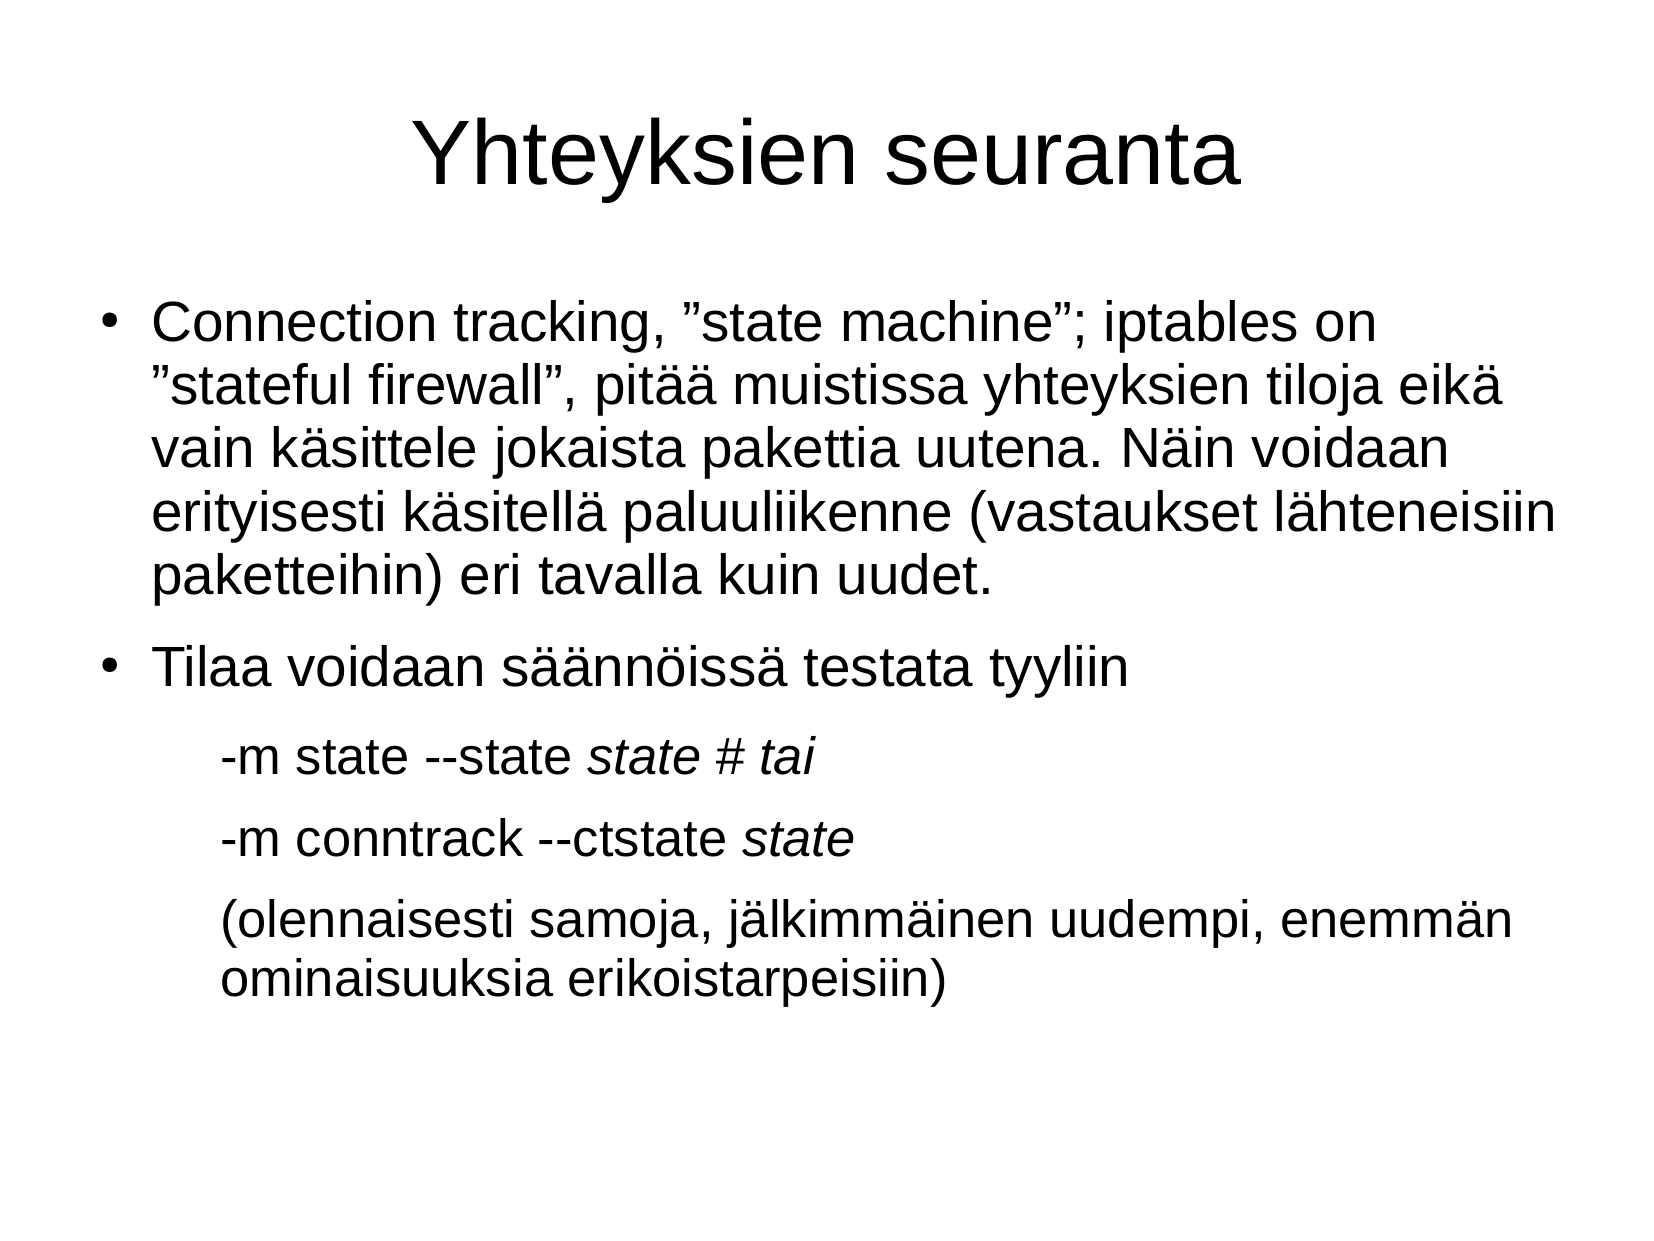

# Yhteyksien seuranta
Connection tracking, ”state machine”; iptables on ”stateful firewall”, pitää muistissa yhteyksien tiloja eikä vain käsittele jokaista pakettia uutena. Näin voidaan erityisesti käsitellä paluuliikenne (vastaukset lähteneisiin paketteihin) eri tavalla kuin uudet.
Tilaa voidaan säännöissä testata tyyliin
-m state --state state # tai
-m conntrack --ctstate state
(olennaisesti samoja, jälkimmäinen uudempi, enemmän ominaisuuksia erikoistarpeisiin)